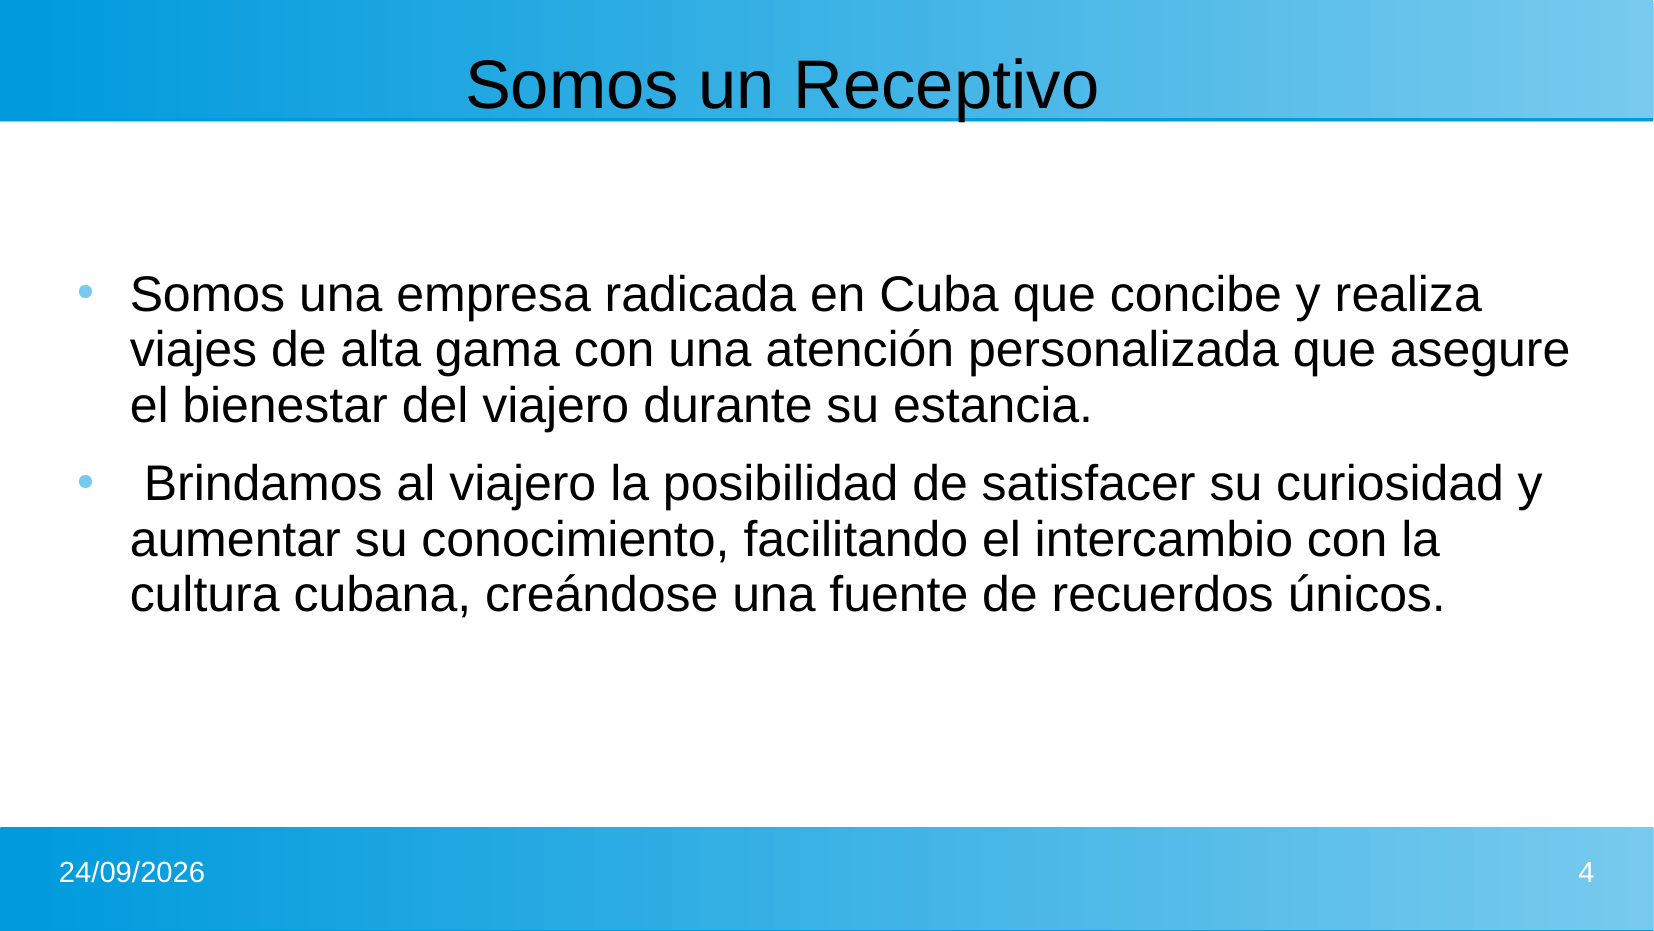

# Somos un Receptivo
Somos una empresa radicada en Cuba que concibe y realiza viajes de alta gama con una atención personalizada que asegure el bienestar del viajero durante su estancia.
 Brindamos al viajero la posibilidad de satisfacer su curiosidad y aumentar su conocimiento, facilitando el intercambio con la cultura cubana, creándose una fuente de recuerdos únicos.
4